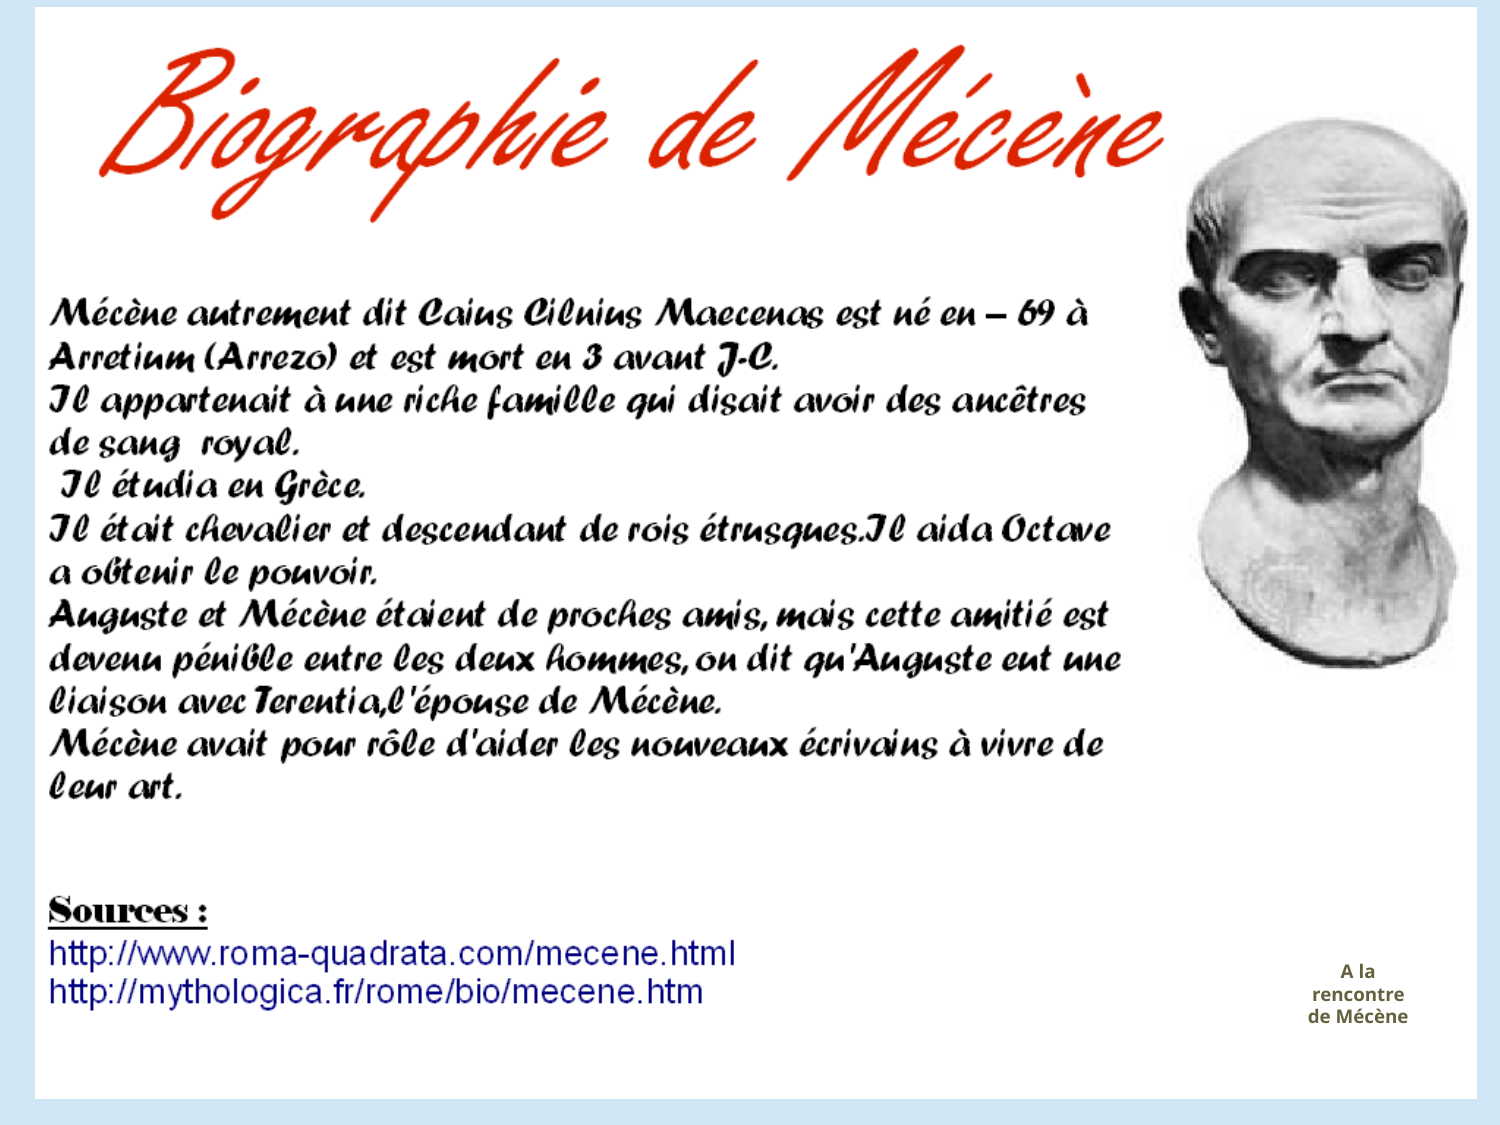

Qui était Mécène?
A la rencontre de Mécène